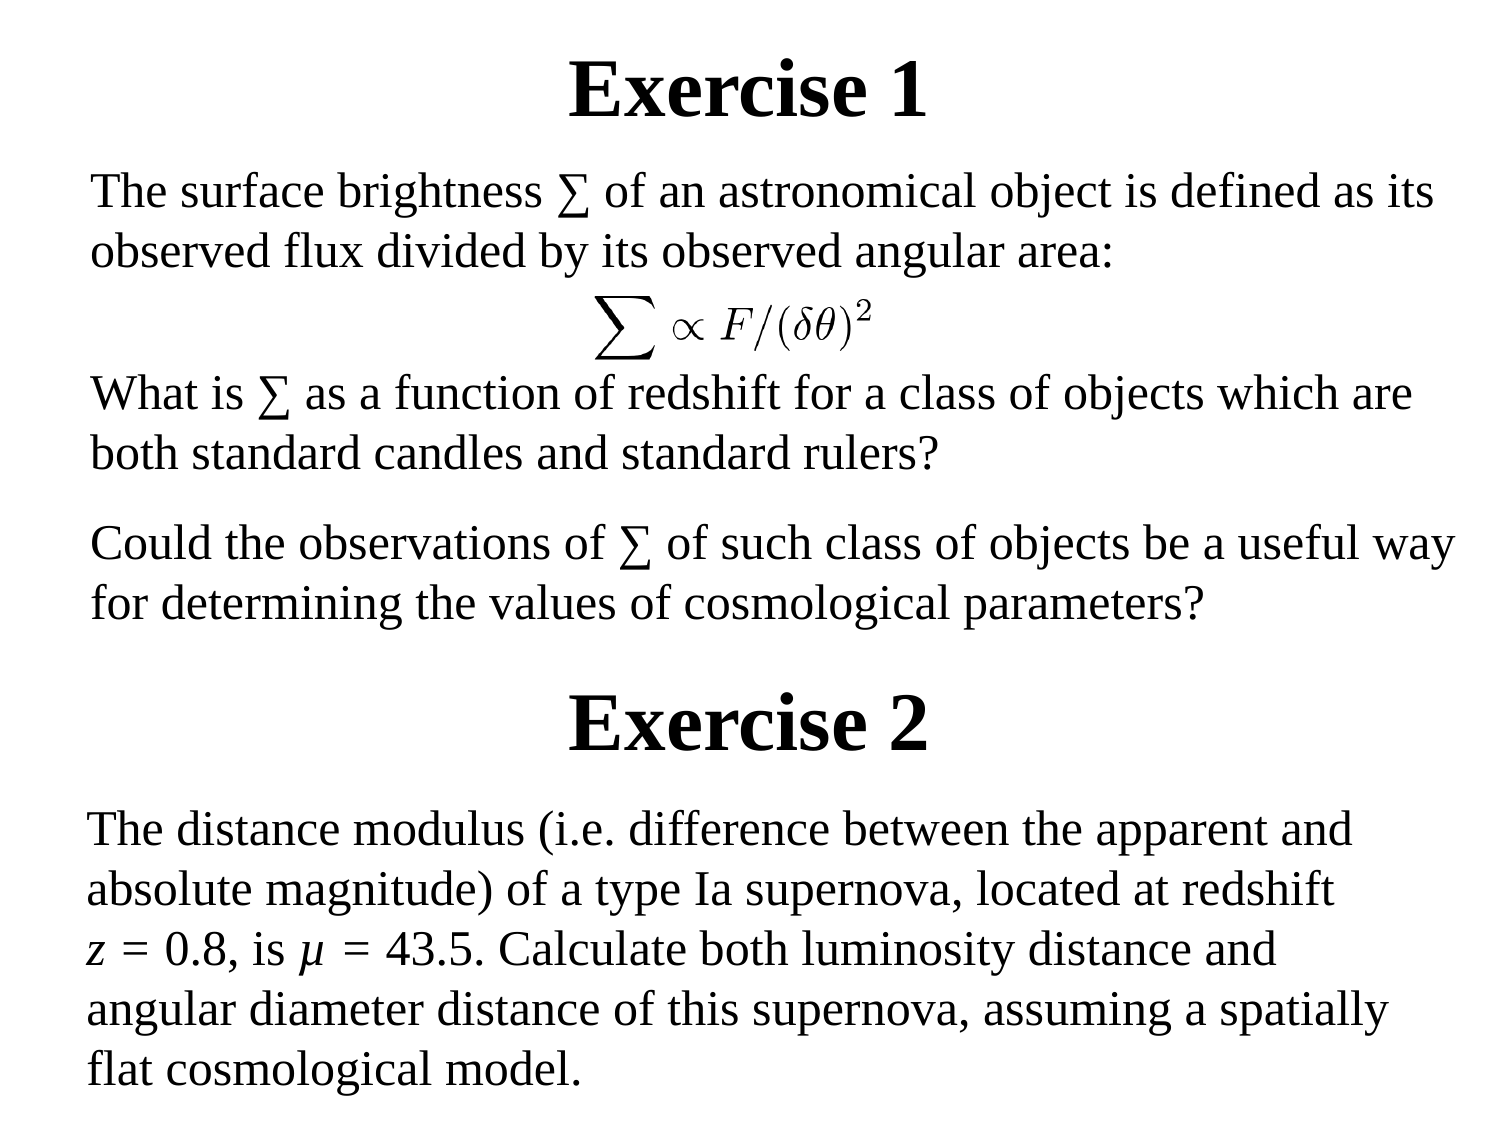

Exercise 1
# The surface brightness ∑ of an astronomical object is defined as its observed flux divided by its observed angular area:
What is ∑ as a function of redshift for a class of objects which are both standard candles and standard rulers?
Could the observations of ∑ of such class of objects be a useful way for determining the values of cosmological parameters?
Exercise 2
The distance modulus (i.e. difference between the apparent and absolute magnitude) of a type Ia supernova, located at redshift z = 0.8, is µ = 43.5. Calculate both luminosity distance and angular diameter distance of this supernova, assuming a spatially flat cosmological model.